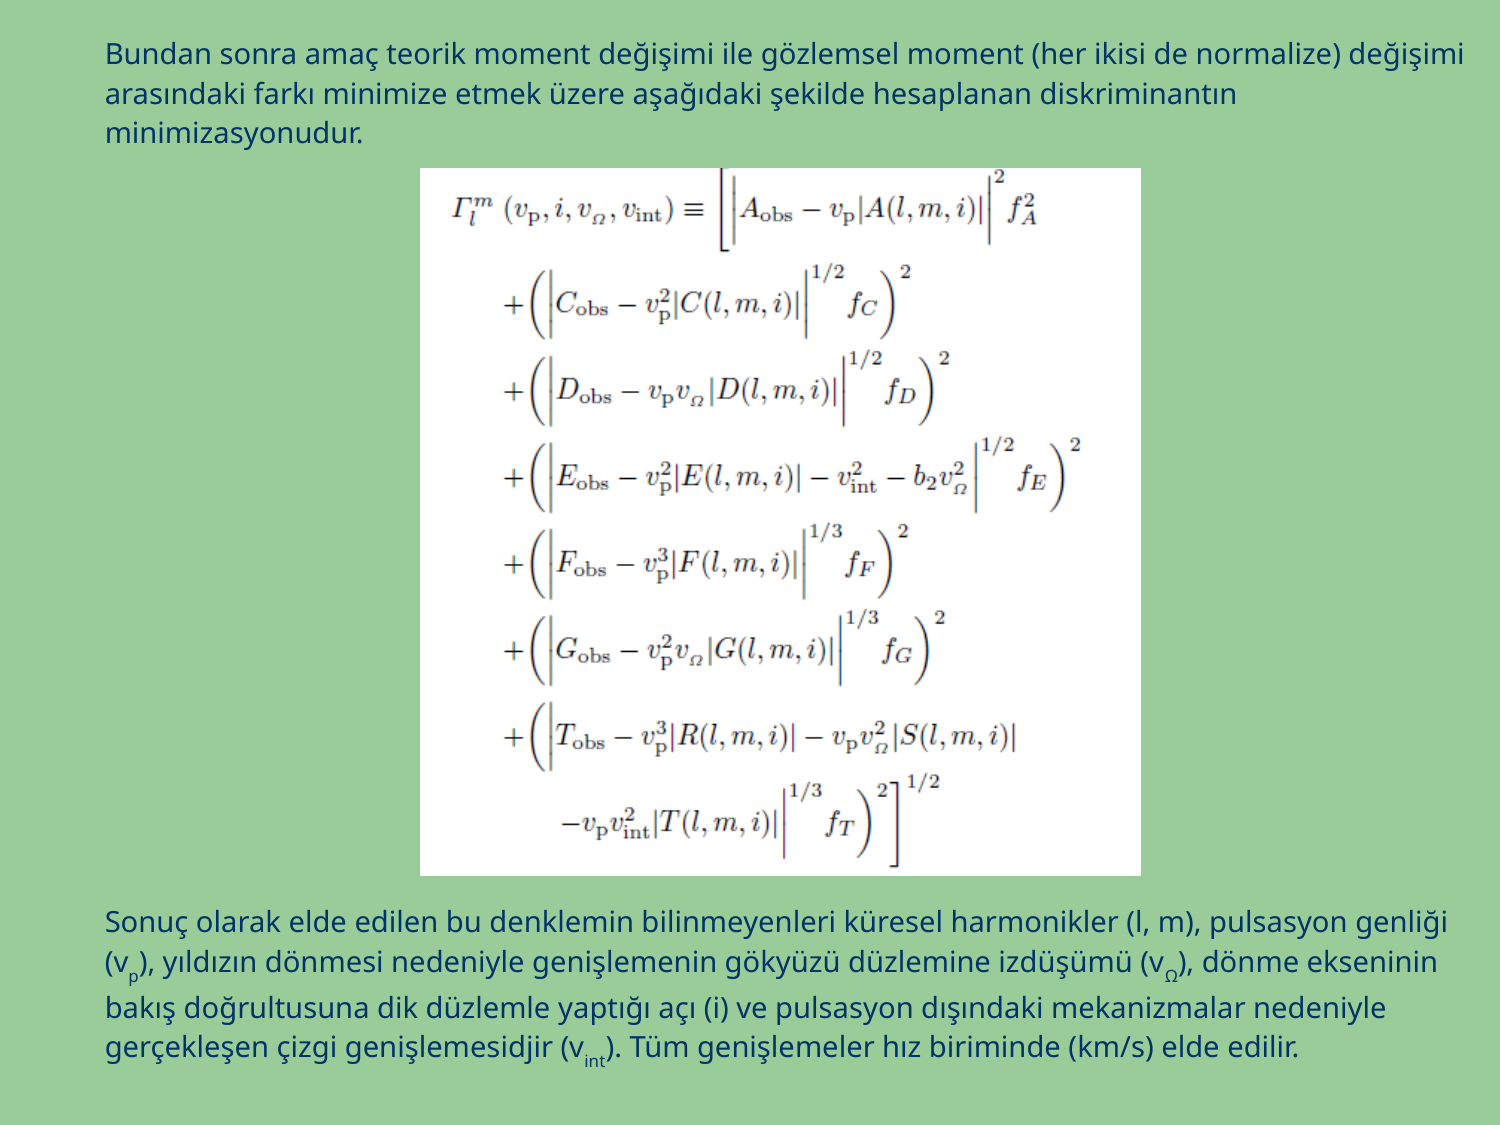

Bundan sonra amaç teorik moment değişimi ile gözlemsel moment (her ikisi de normalize) değişimi arasındaki farkı minimize etmek üzere aşağıdaki şekilde hesaplanan diskriminantın minimizasyonudur.
Sonuç olarak elde edilen bu denklemin bilinmeyenleri küresel harmonikler (l, m), pulsasyon genliği (vp), yıldızın dönmesi nedeniyle genişlemenin gökyüzü düzlemine izdüşümü (vΩ), dönme ekseninin bakış doğrultusuna dik düzlemle yaptığı açı (i) ve pulsasyon dışındaki mekanizmalar nedeniyle gerçekleşen çizgi genişlemesidjir (vint). Tüm genişlemeler hız biriminde (km/s) elde edilir.